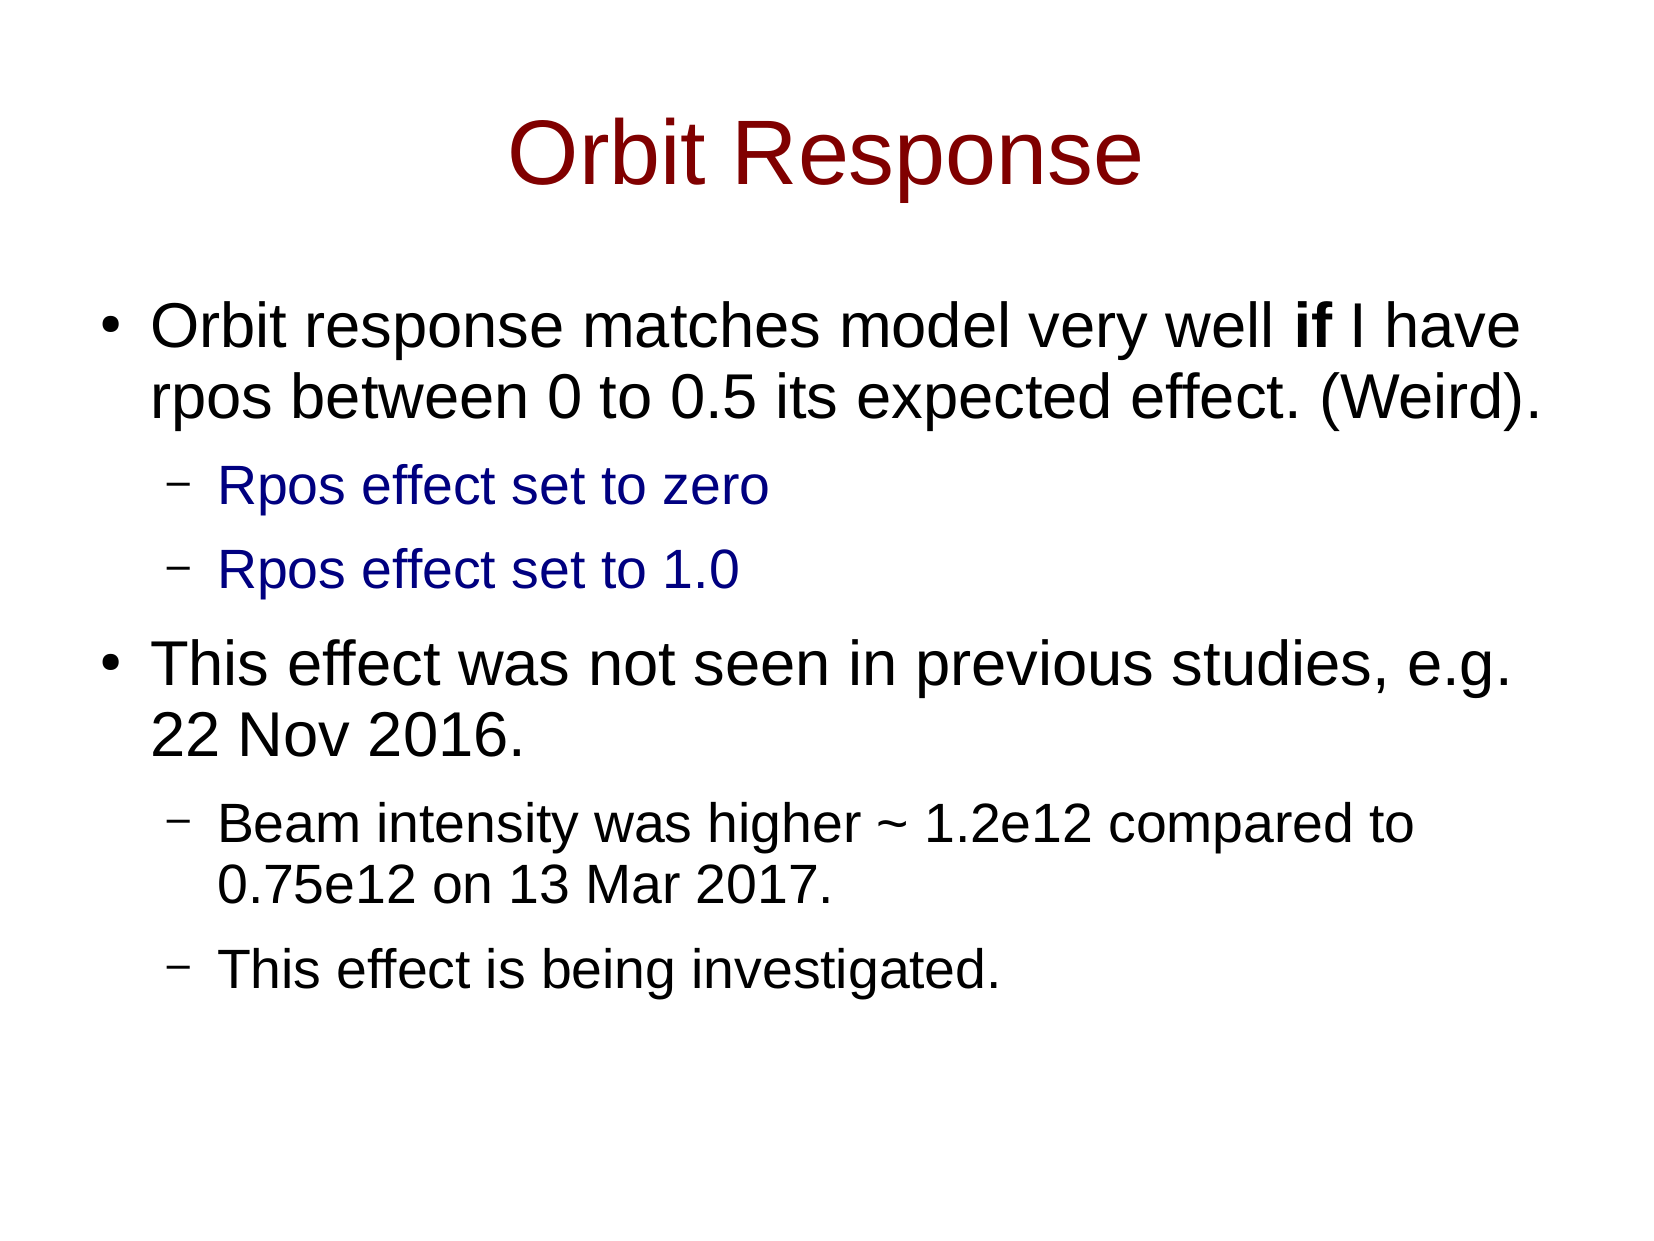

# Orbit Response
Orbit response matches model very well if I have rpos between 0 to 0.5 its expected effect. (Weird).
Rpos effect set to zero
Rpos effect set to 1.0
This effect was not seen in previous studies, e.g. 22 Nov 2016.
Beam intensity was higher ~ 1.2e12 compared to 0.75e12 on 13 Mar 2017.
This effect is being investigated.